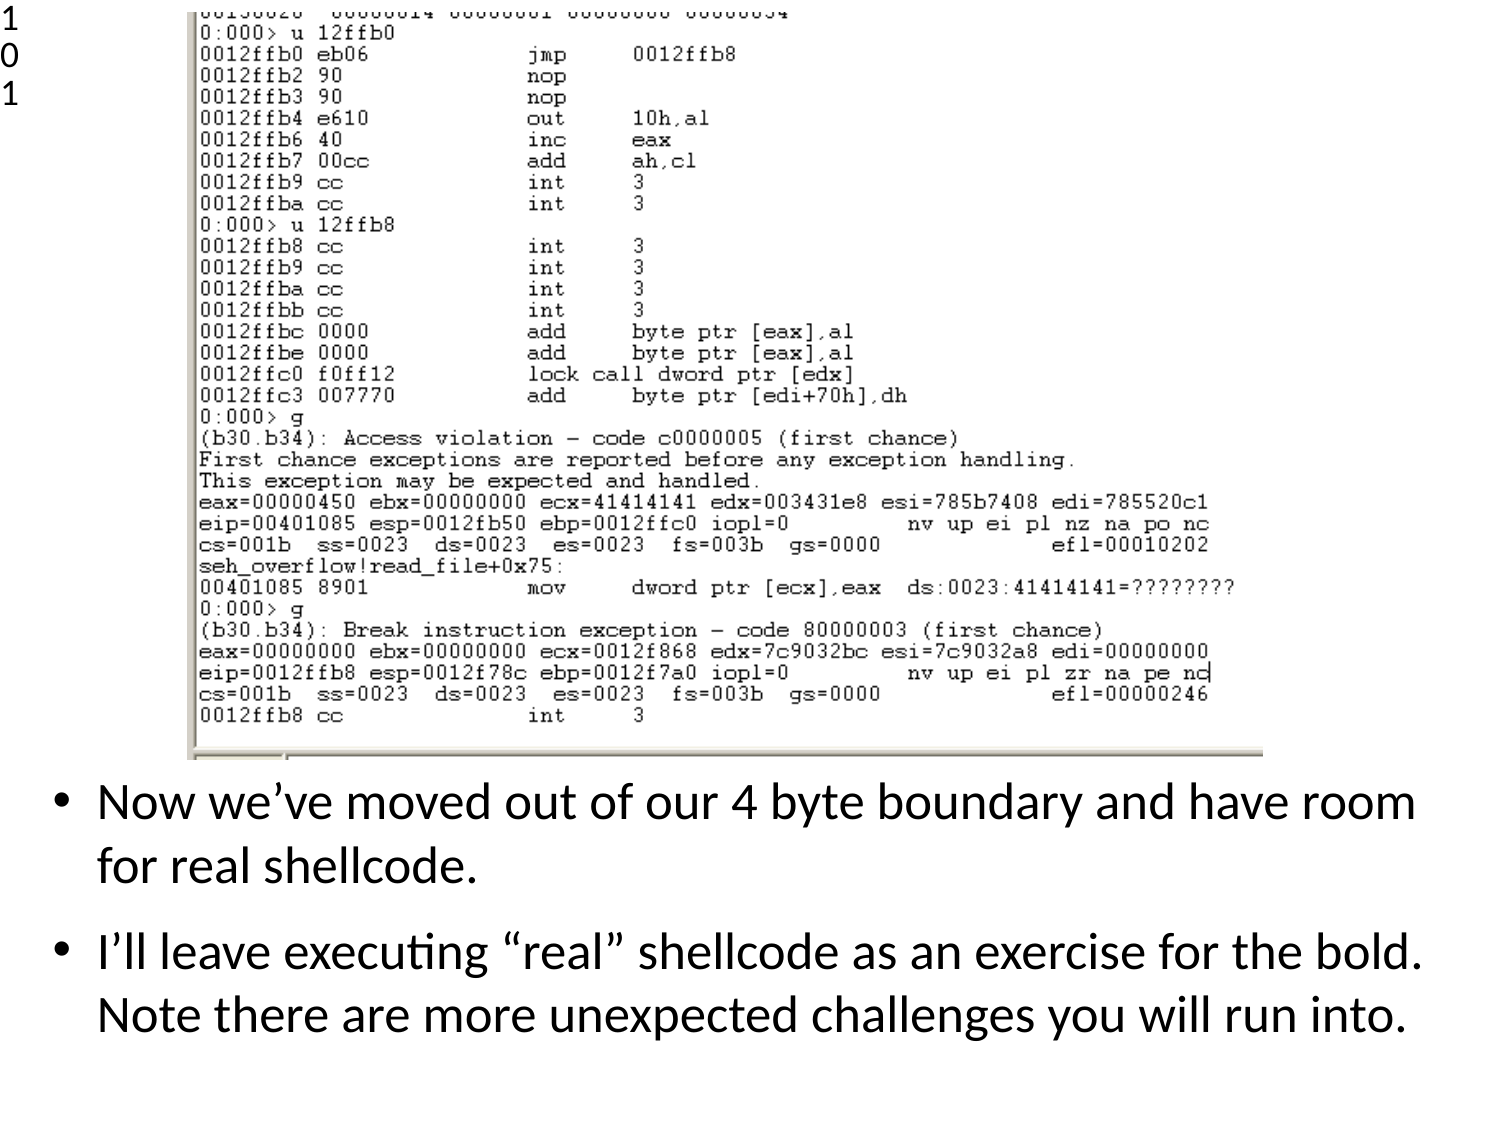

# Now we’ve moved out of our 4 byte boundary and have room for real shellcode.
I’ll leave executing “real” shellcode as an exercise for the bold. Note there are more unexpected challenges you will run into.